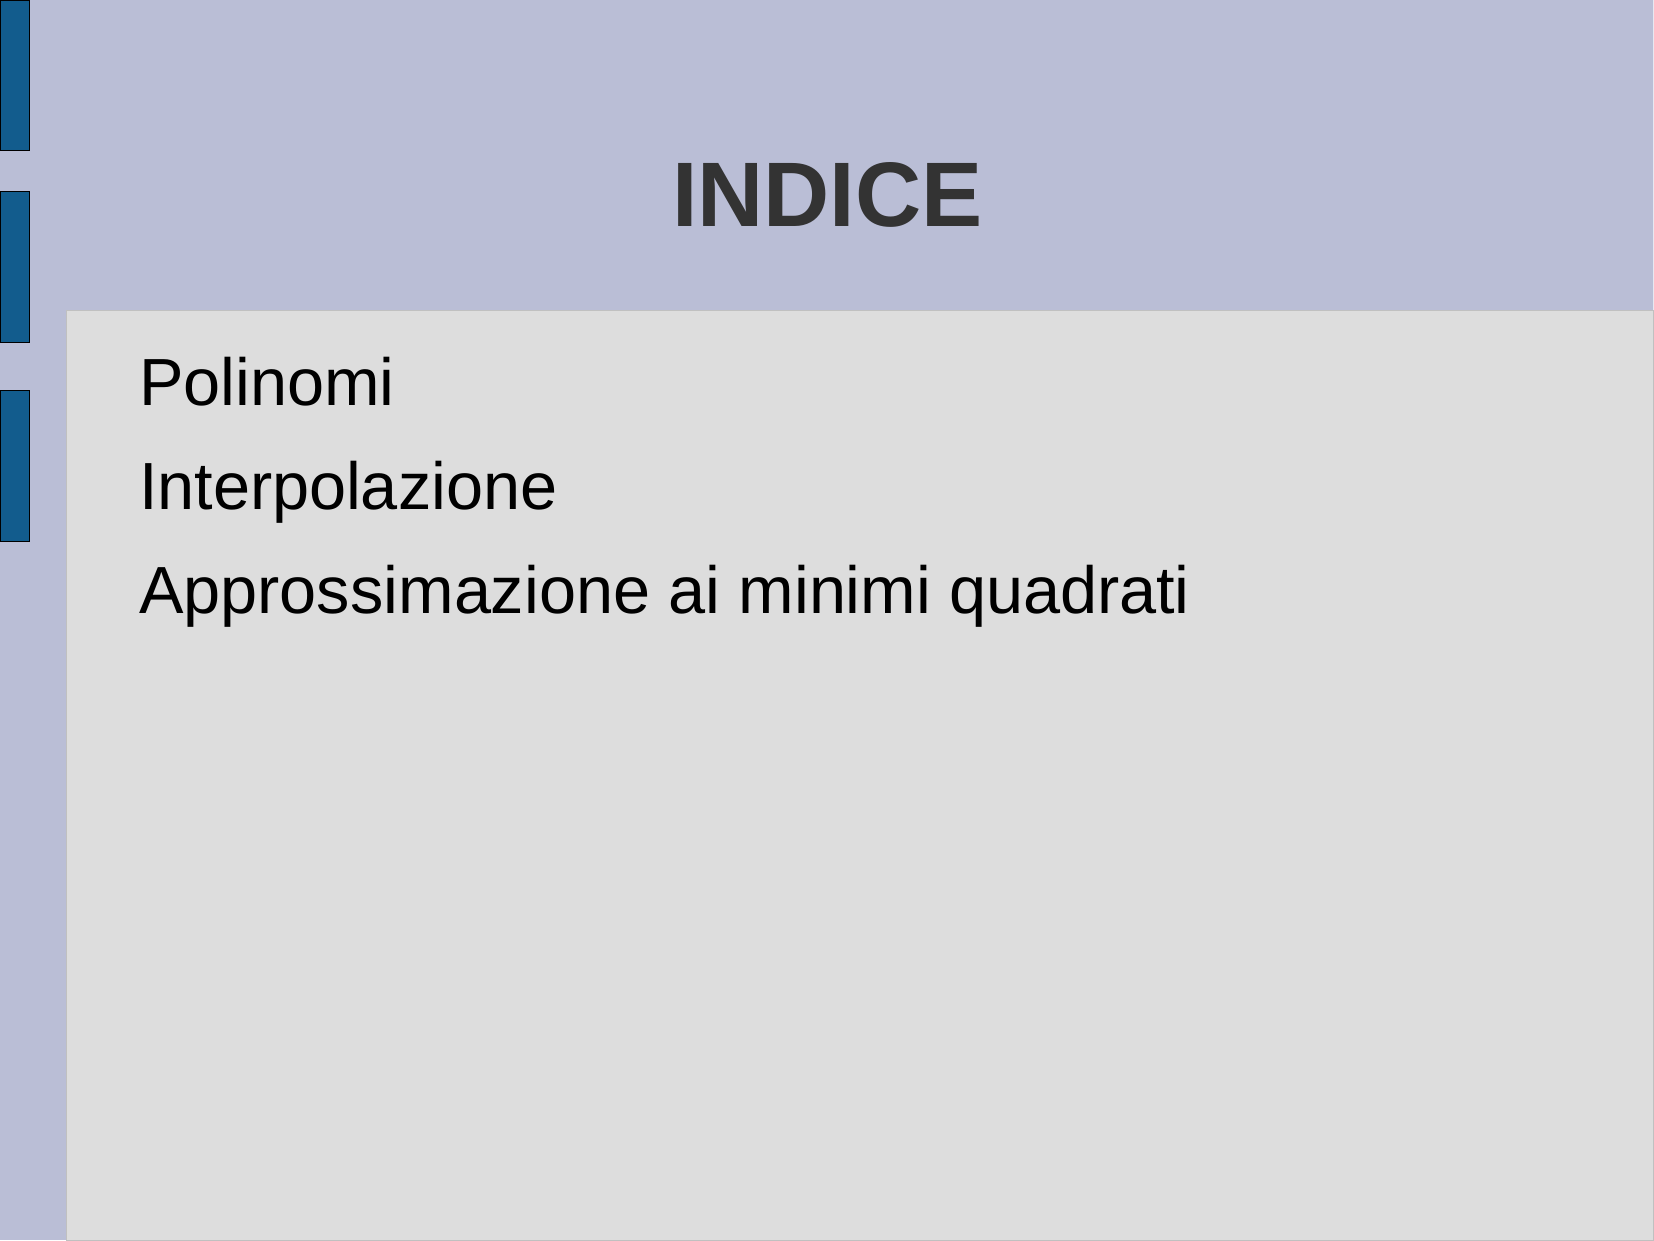

# INDICE
Polinomi
Interpolazione
Approssimazione ai minimi quadrati